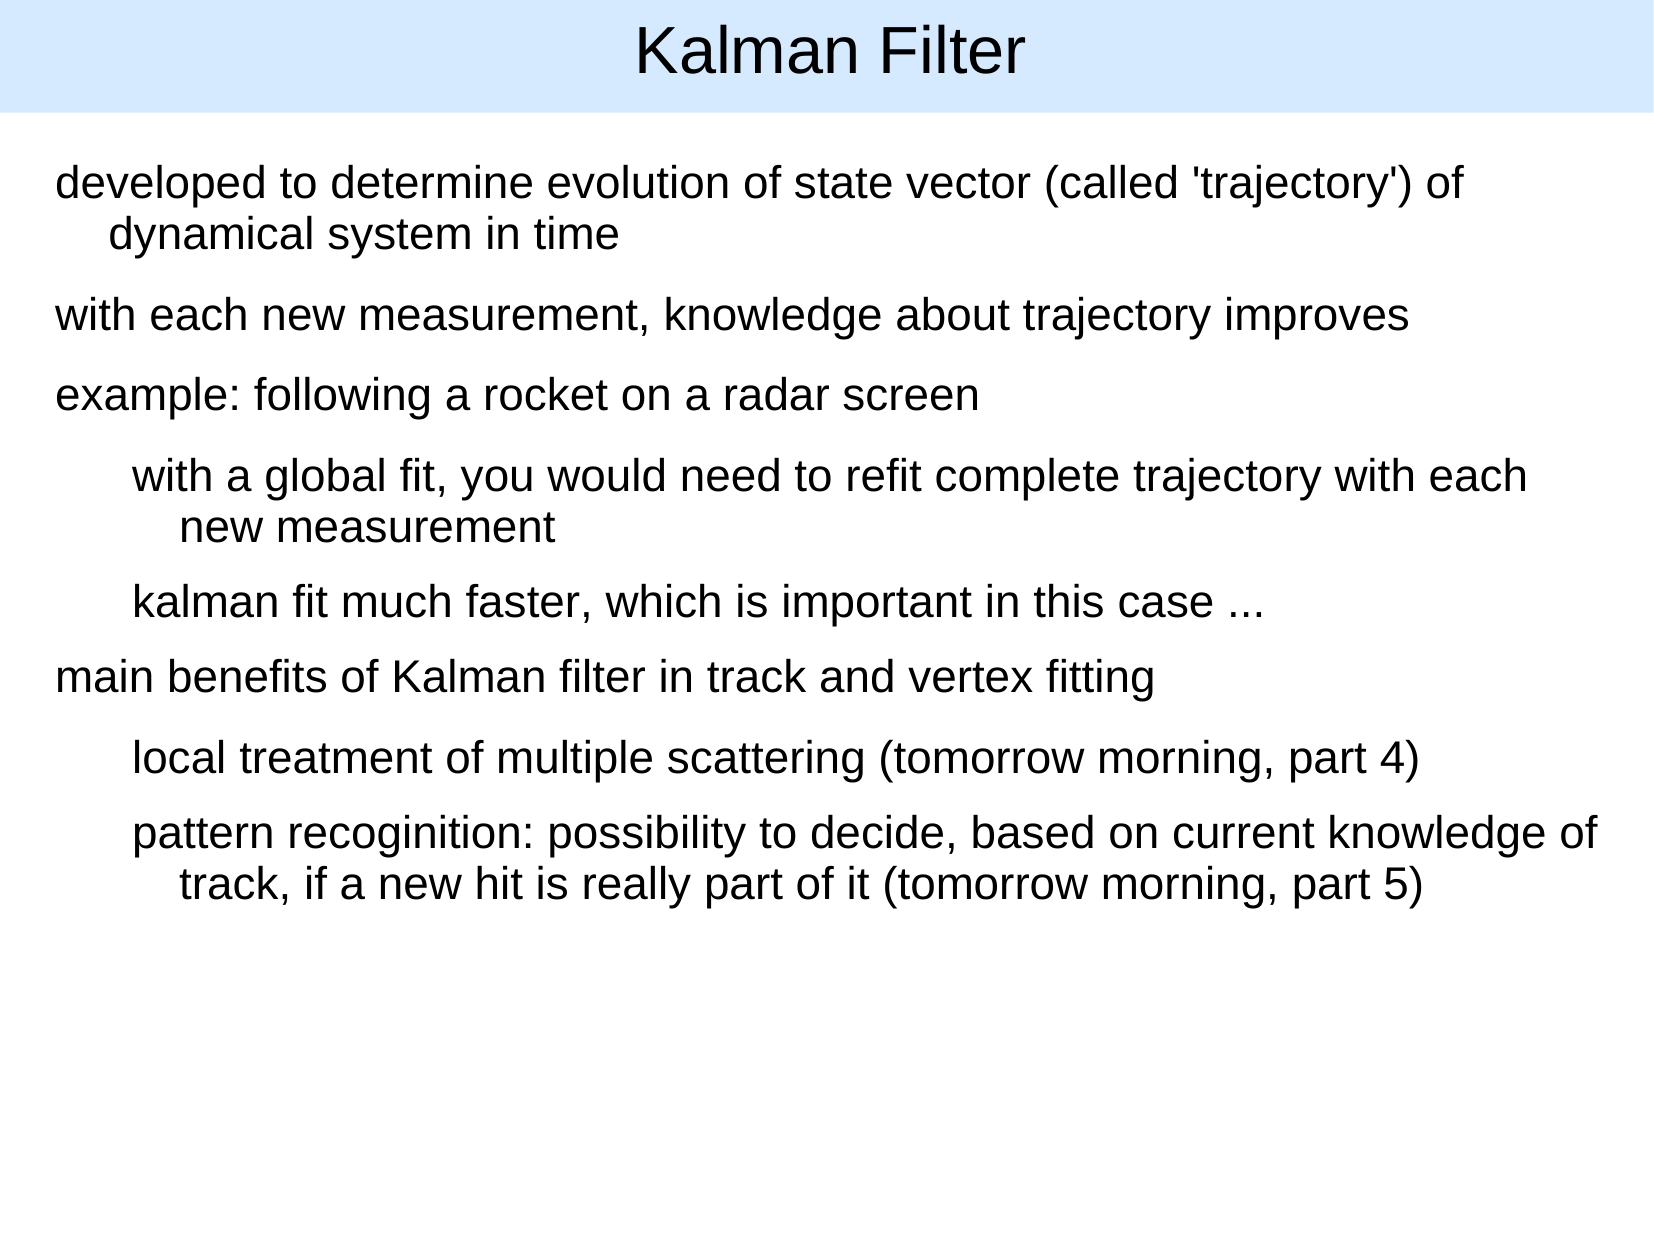

# Kalman Filter
developed to determine evolution of state vector (called 'trajectory') of dynamical system in time
with each new measurement, knowledge about trajectory improves
example: following a rocket on a radar screen
with a global fit, you would need to refit complete trajectory with each new measurement
kalman fit much faster, which is important in this case ...
main benefits of Kalman filter in track and vertex fitting
local treatment of multiple scattering (tomorrow morning, part 4)
pattern recoginition: possibility to decide, based on current knowledge of track, if a new hit is really part of it (tomorrow morning, part 5)